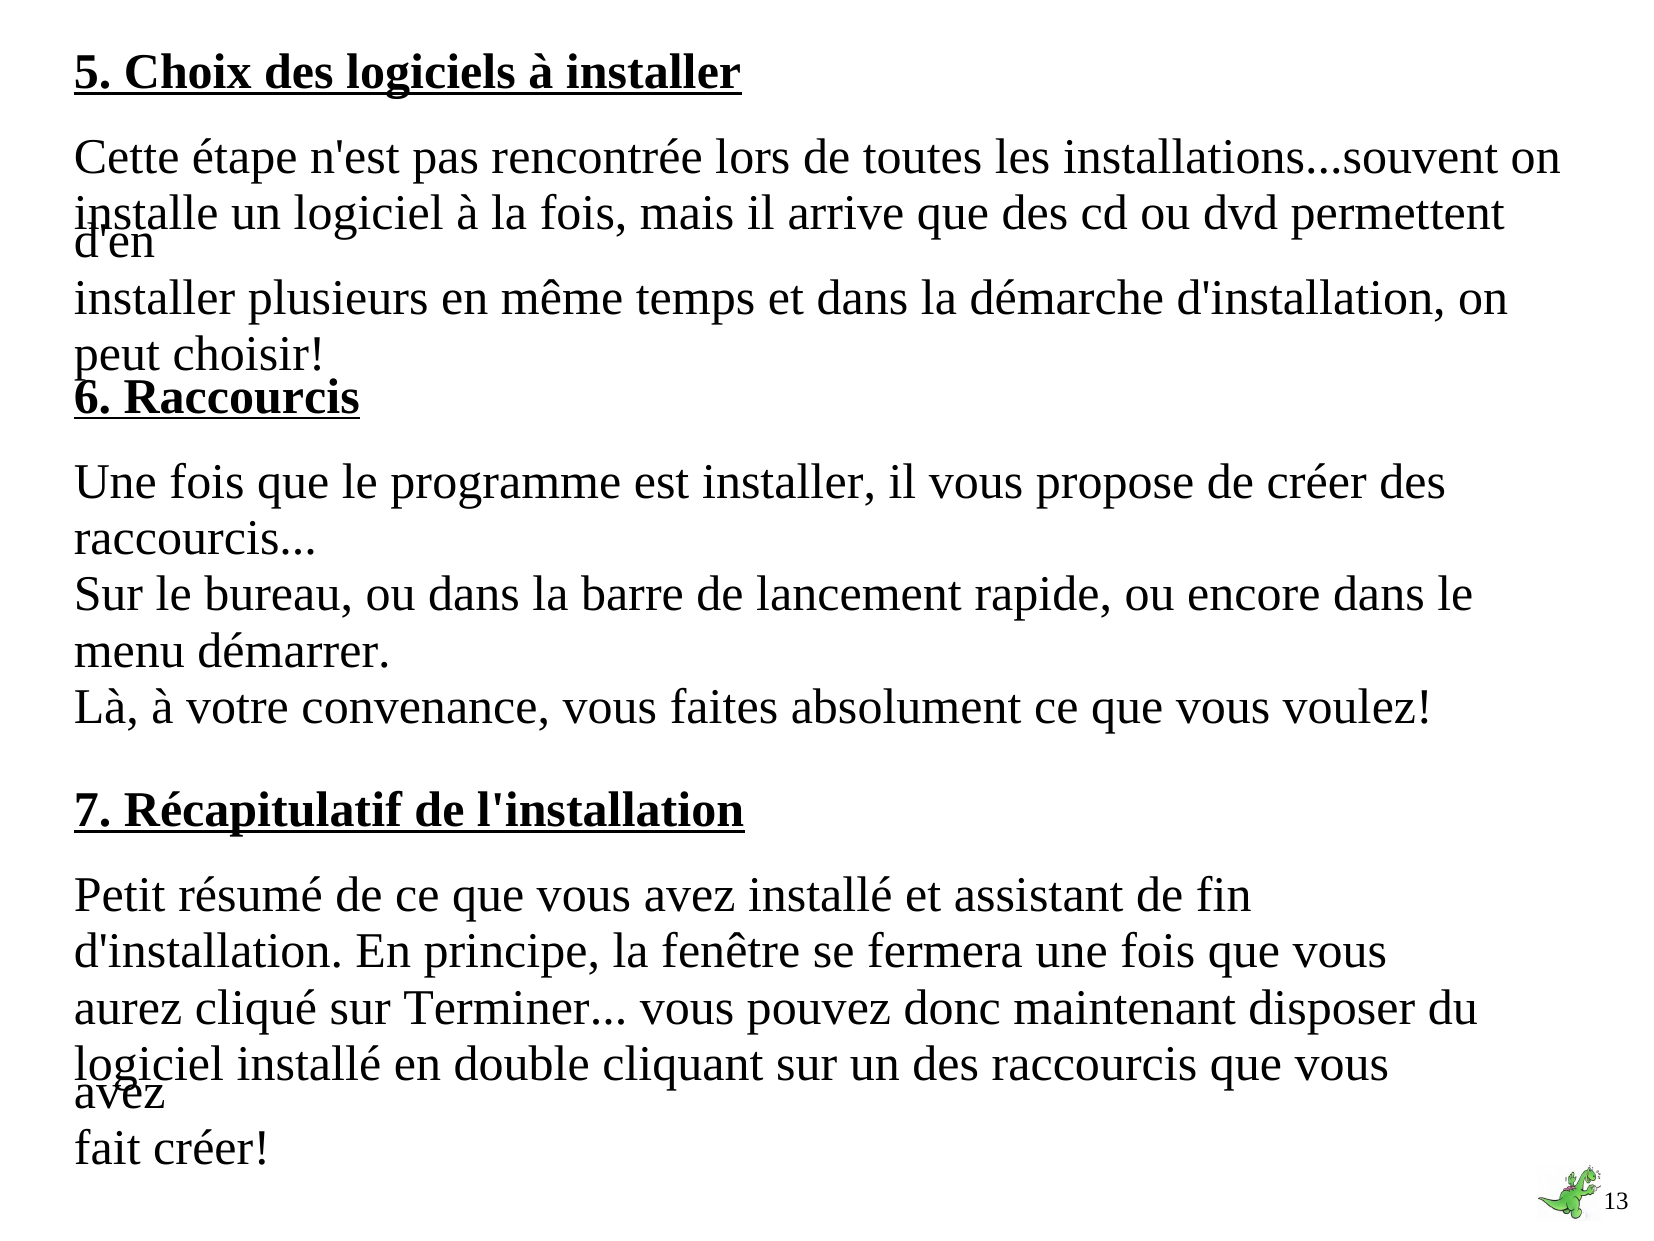

5. Choix des logiciels à installer
Cette étape n'est pas rencontrée lors de toutes les installations...souvent on
installe un logiciel à la fois, mais il arrive que des cd ou dvd permettent d'en
installer plusieurs en même temps et dans la démarche d'installation, on
peut choisir!
6. Raccourcis
Une fois que le programme est installer, il vous propose de créer des
raccourcis...
Sur le bureau, ou dans la barre de lancement rapide, ou encore dans le
menu démarrer.
Là, à votre convenance, vous faites absolument ce que vous voulez!
7. Récapitulatif de l'installation
Petit résumé de ce que vous avez installé et assistant de fin
d'installation. En principe, la fenêtre se fermera une fois que vous
aurez cliqué sur Terminer... vous pouvez donc maintenant disposer du
logiciel installé en double cliquant sur un des raccourcis que vous avez
fait créer!
13